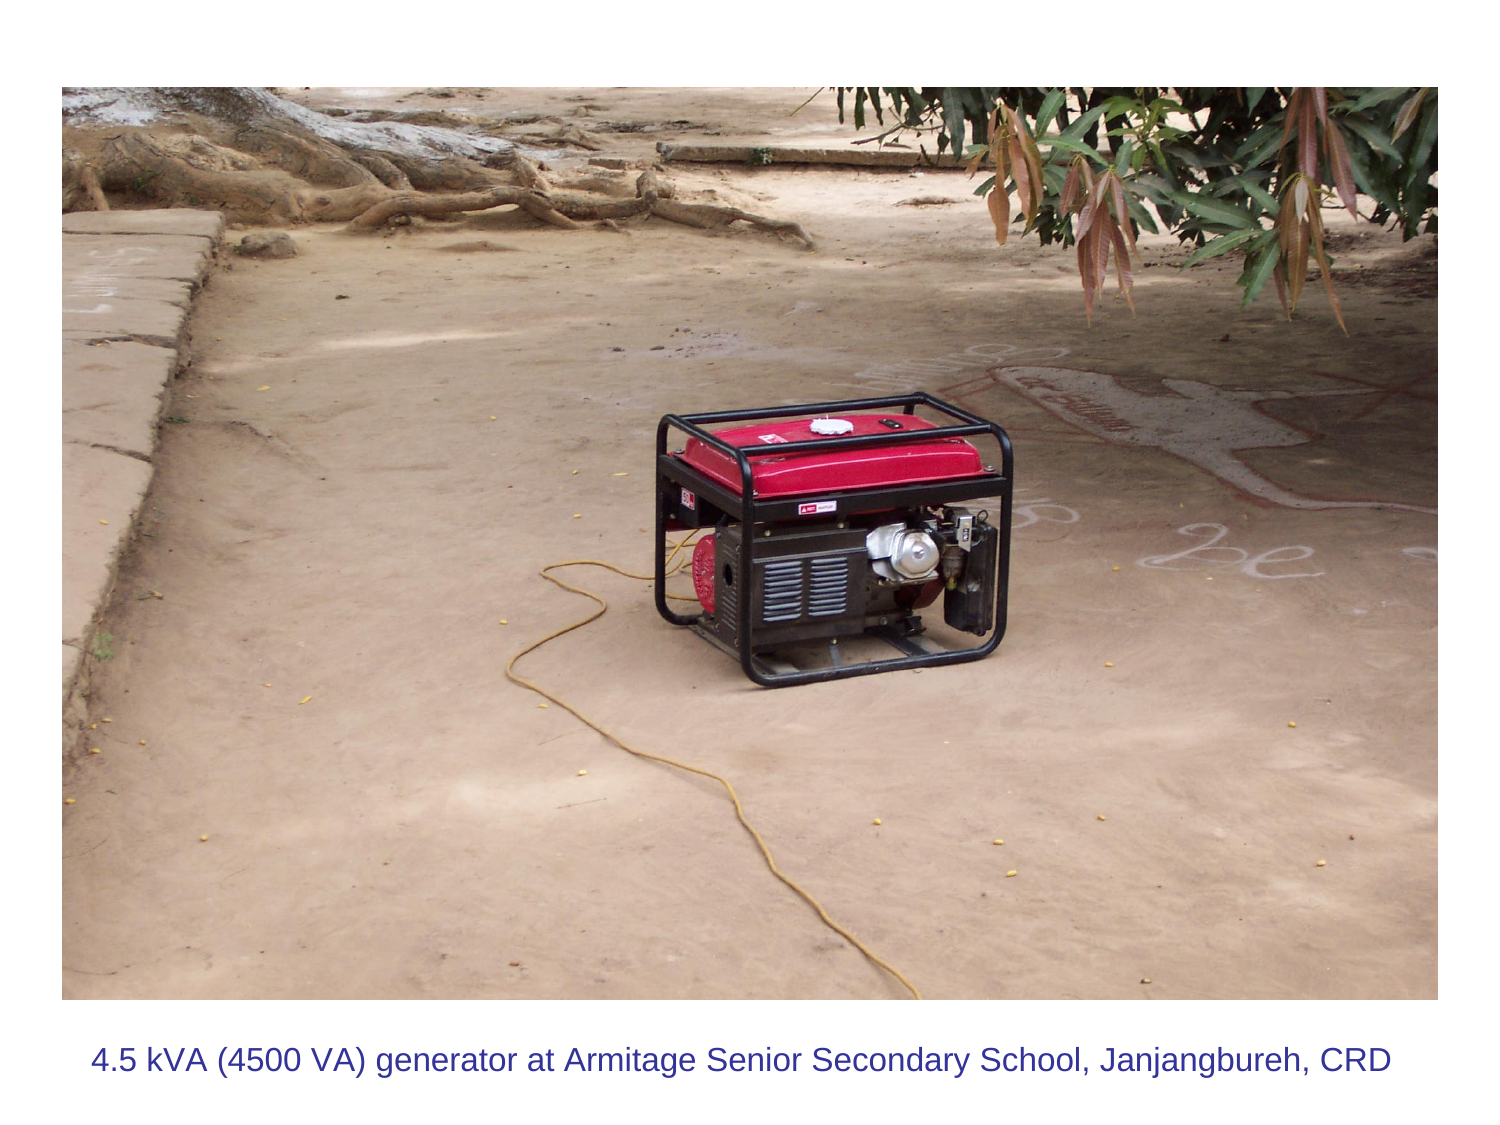

4.5 kVA (4500 VA) generator at Armitage Senior Secondary School, Janjangbureh, CRD